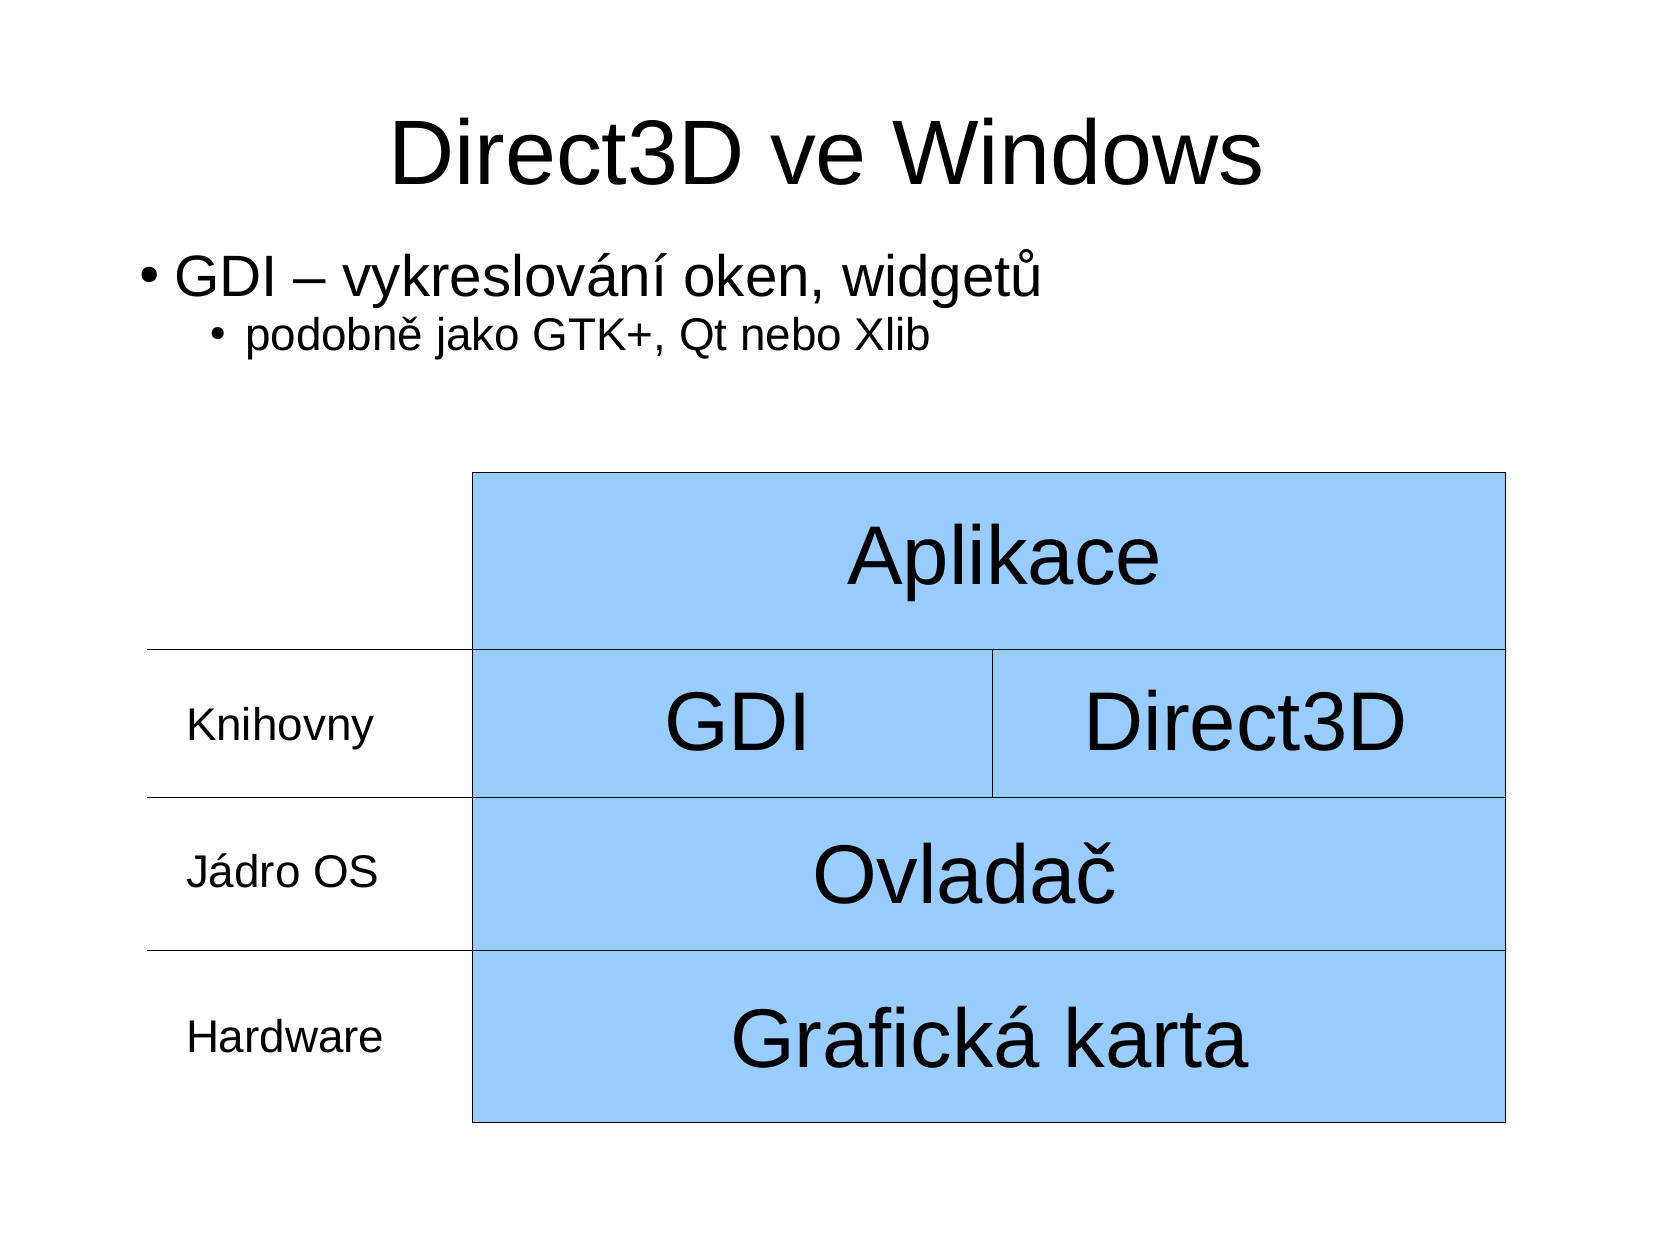

# Direct3D ve Windows
GDI – vykreslování oken, widgetů
podobně jako GTK+, Qt nebo Xlib
Aplikace
GDI
Direct3D
Knihovny
Ovladač
Jádro OS
Grafická karta
Hardware